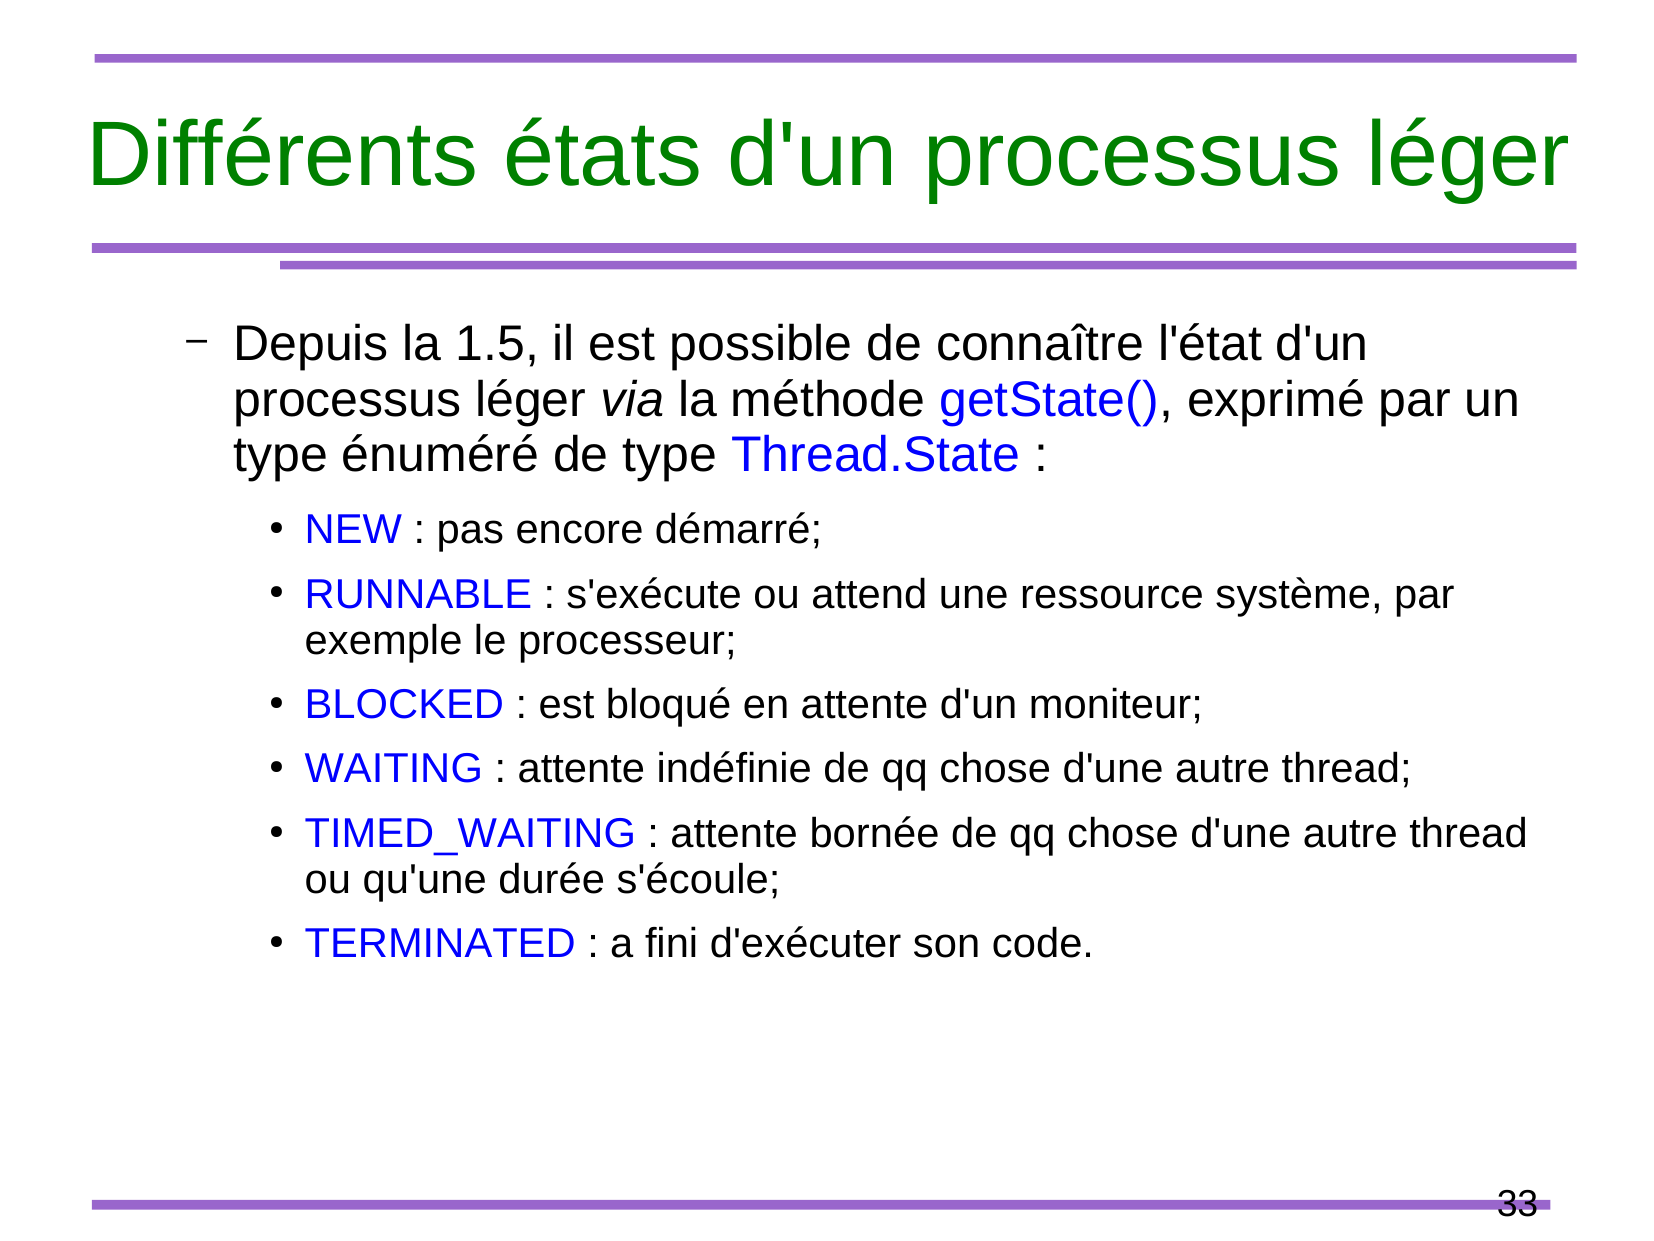

# Différents états d'un processus léger
Depuis la 1.5, il est possible de connaître l'état d'un processus léger via la méthode getState(), exprimé par un type énuméré de type Thread.State :
NEW : pas encore démarré;
RUNNABLE : s'exécute ou attend une ressource système, par exemple le processeur;
BLOCKED : est bloqué en attente d'un moniteur;
WAITING : attente indéfinie de qq chose d'une autre thread;
TIMED_WAITING : attente bornée de qq chose d'une autre thread ou qu'une durée s'écoule;
TERMINATED : a fini d'exécuter son code.